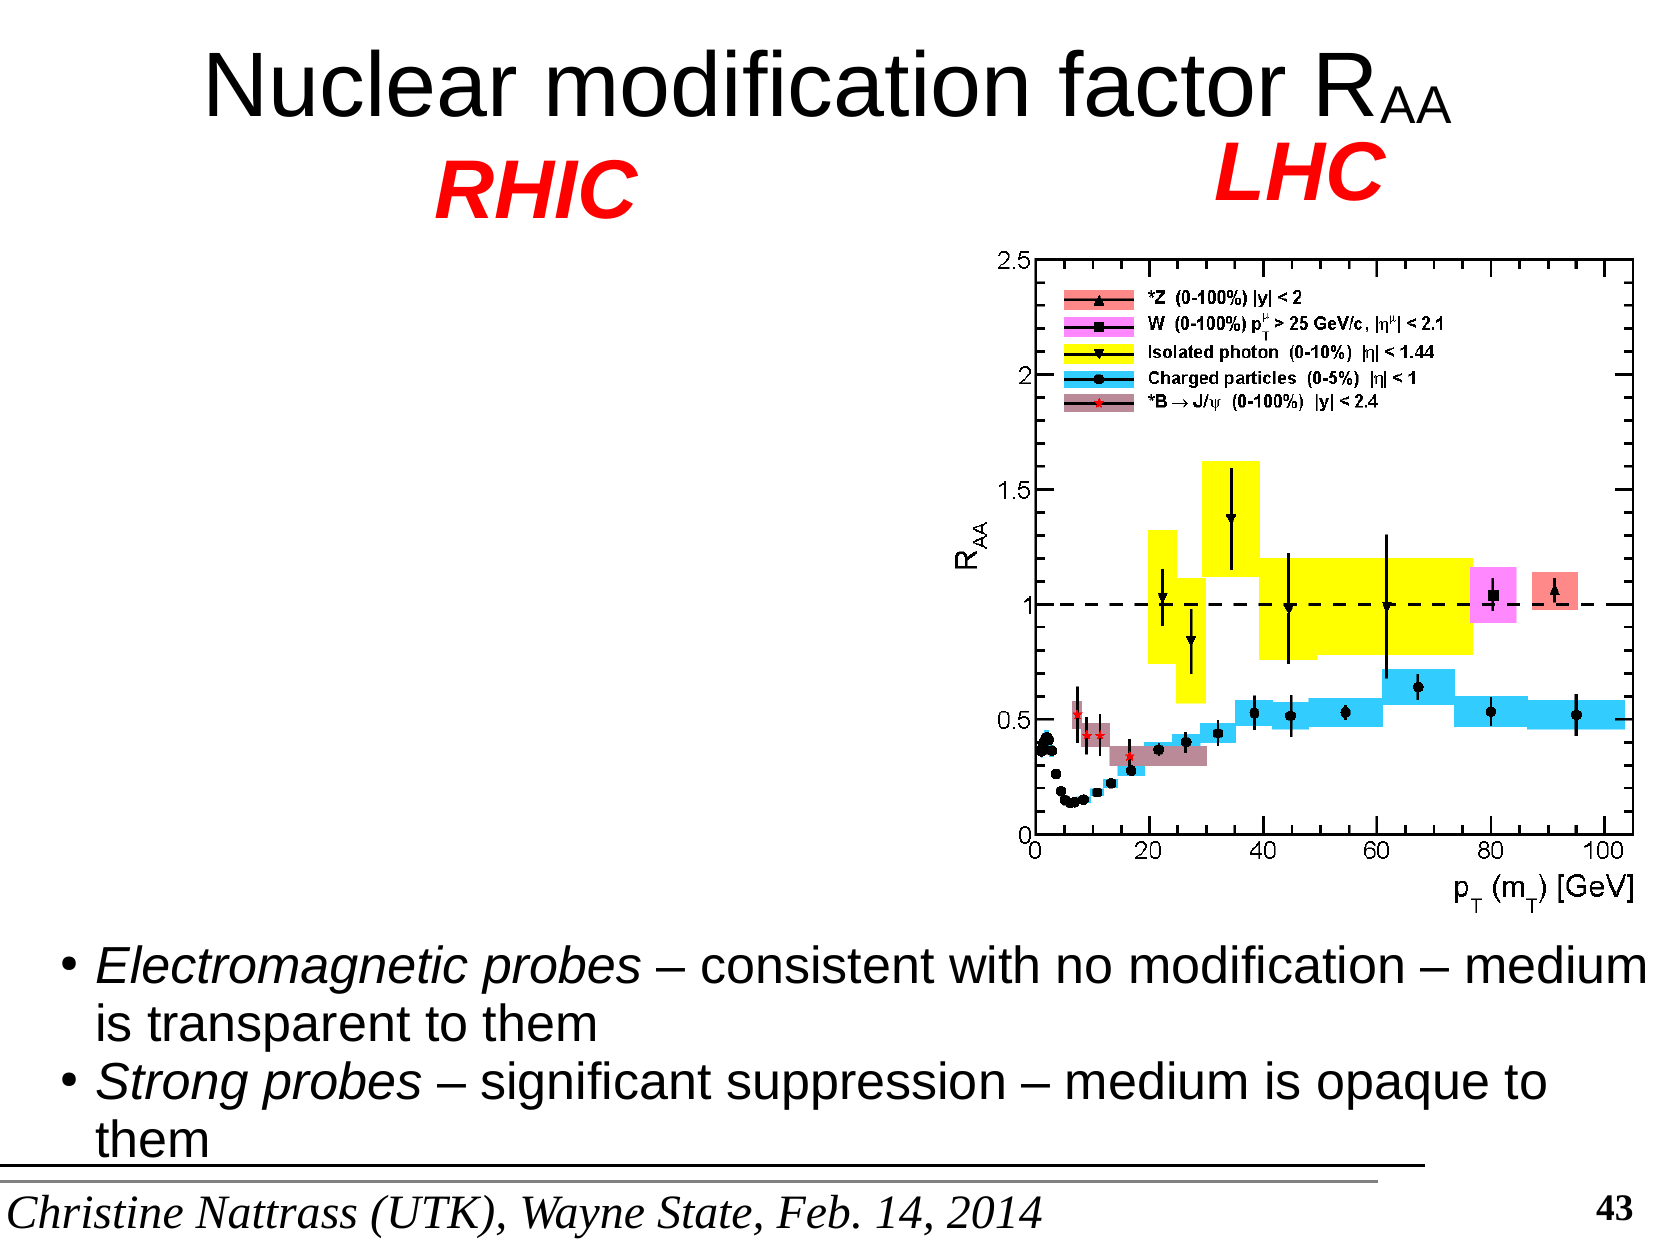

# Nuclear modification factor RAA
LHC
RHIC
Electromagnetic probes – consistent with no modification – medium is transparent to them
Strong probes – significant suppression – medium is opaque to them